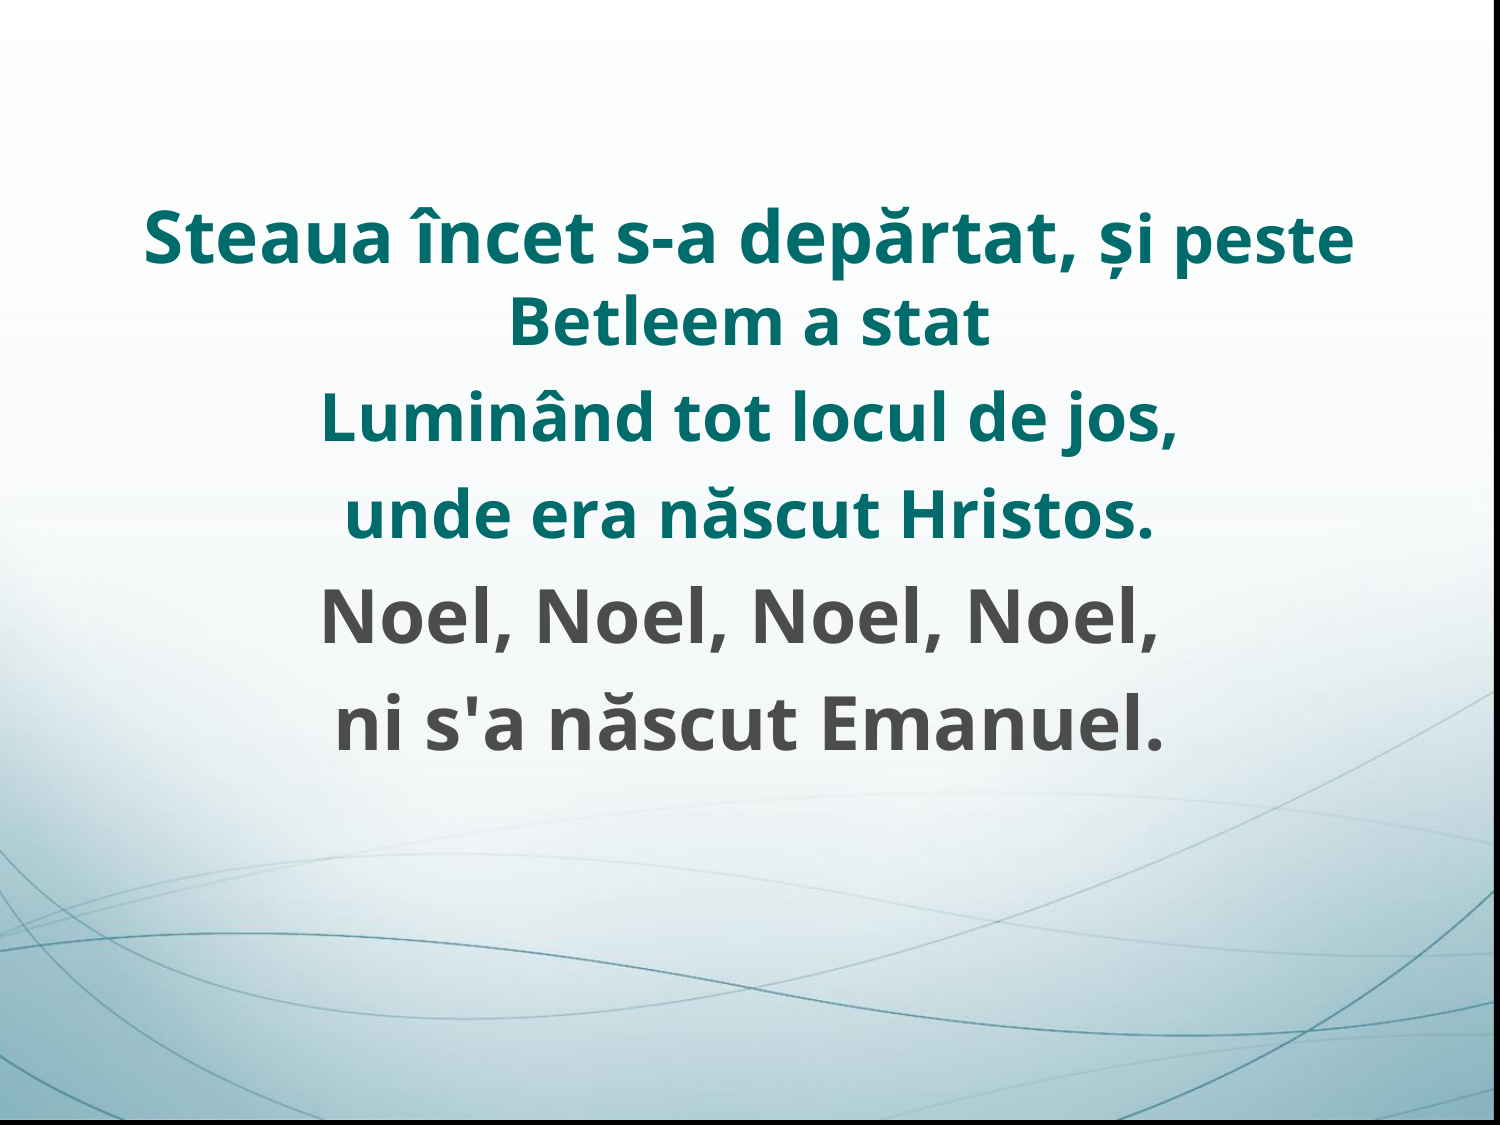

# Steaua încet s-a depărtat, şi peste Betleem a stat
Luminând tot locul de jos,
unde era născut Hristos.
Noel, Noel, Noel, Noel,
ni s'a născut Emanuel.